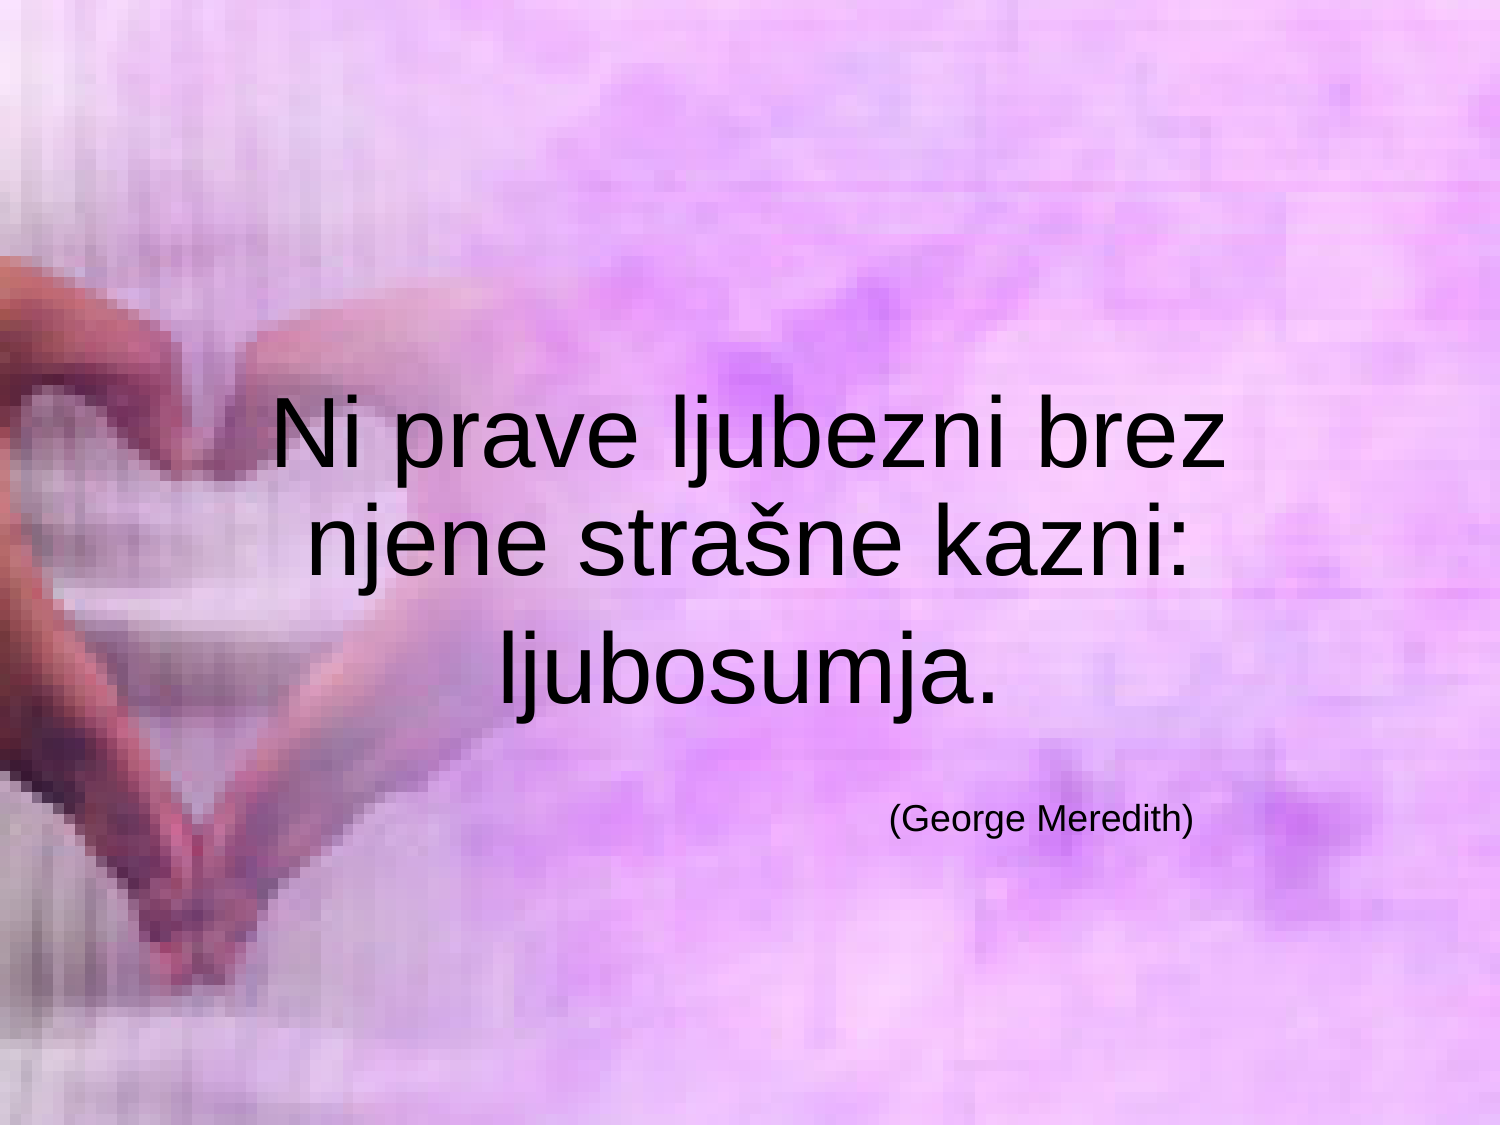

# Ni prave ljubezni brez njene strašne kazni:
ljubosumja.
 (George Meredith)